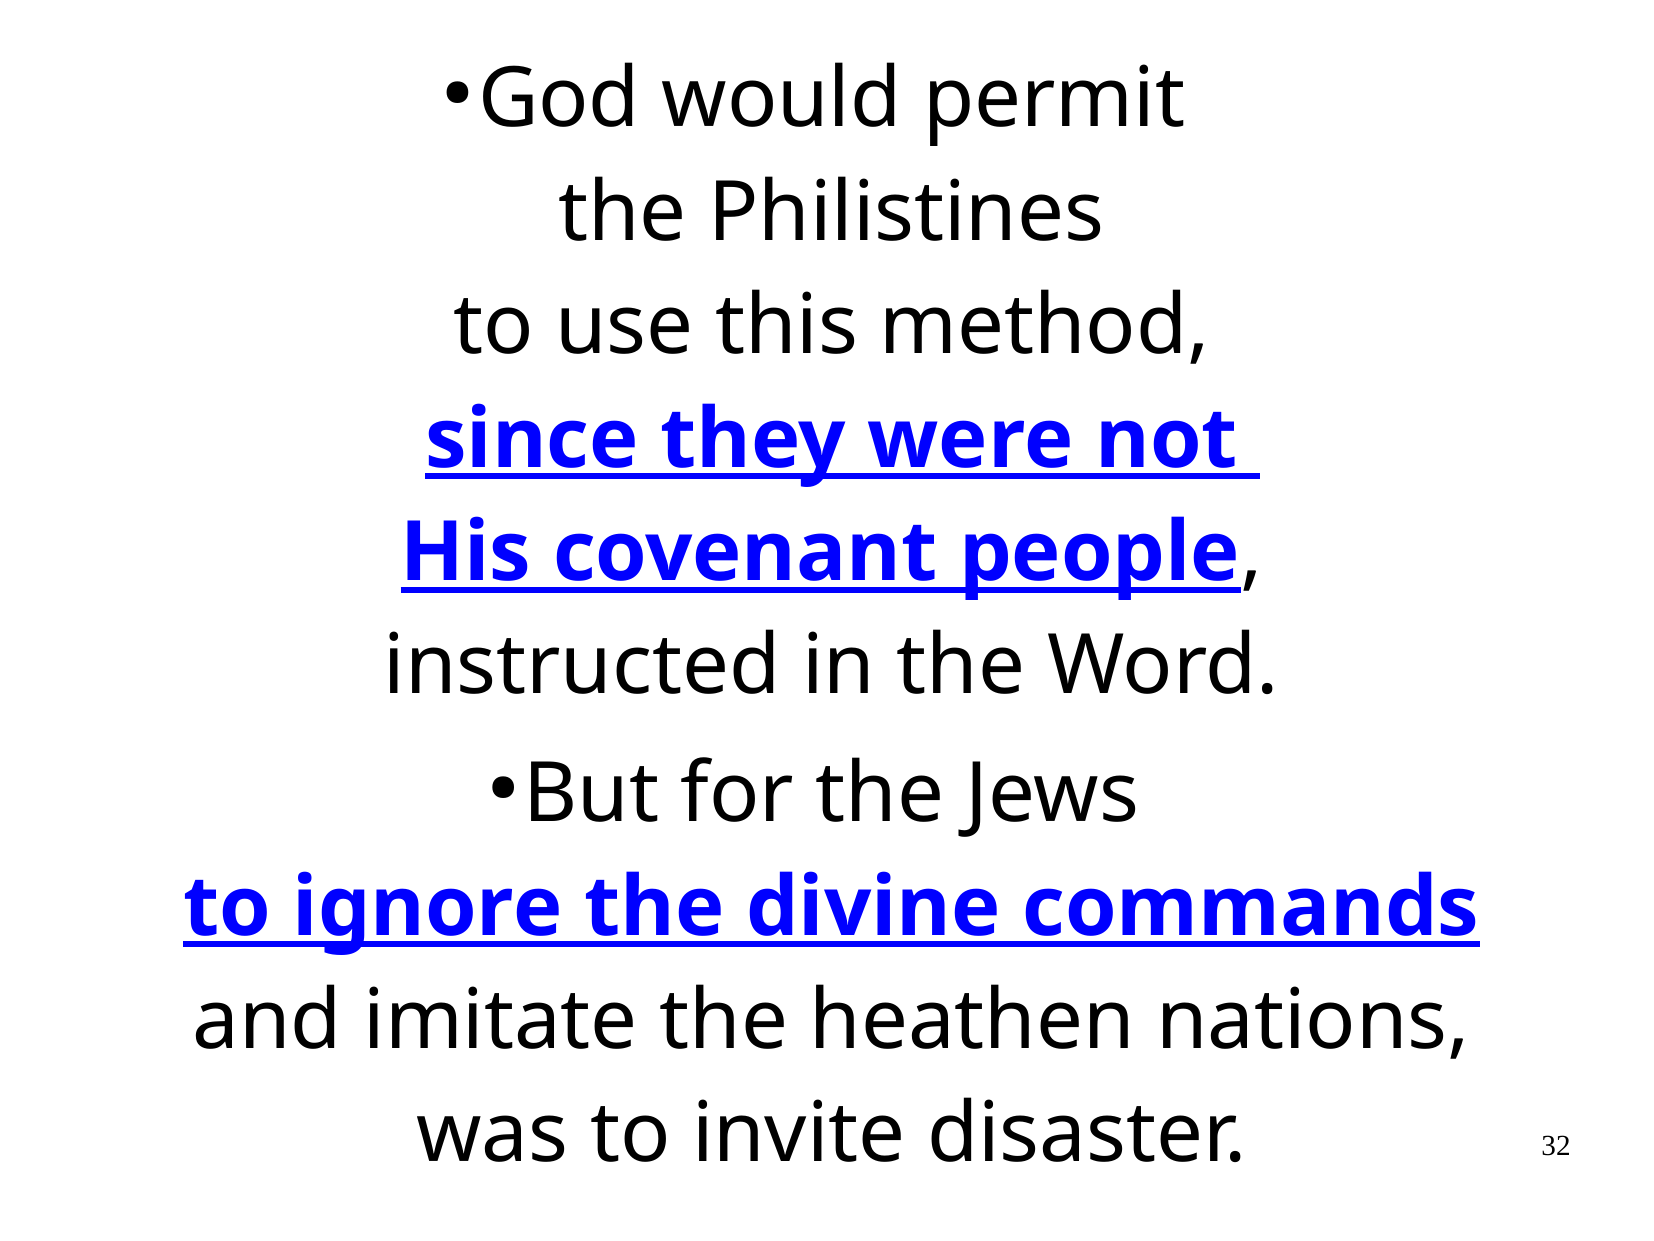

# God would permit the Philistines to use this method, since they were not His covenant people, instructed in the Word.
But for the Jews
to ignore the divine commands
and imitate the heathen nations,
was to invite disaster.
32